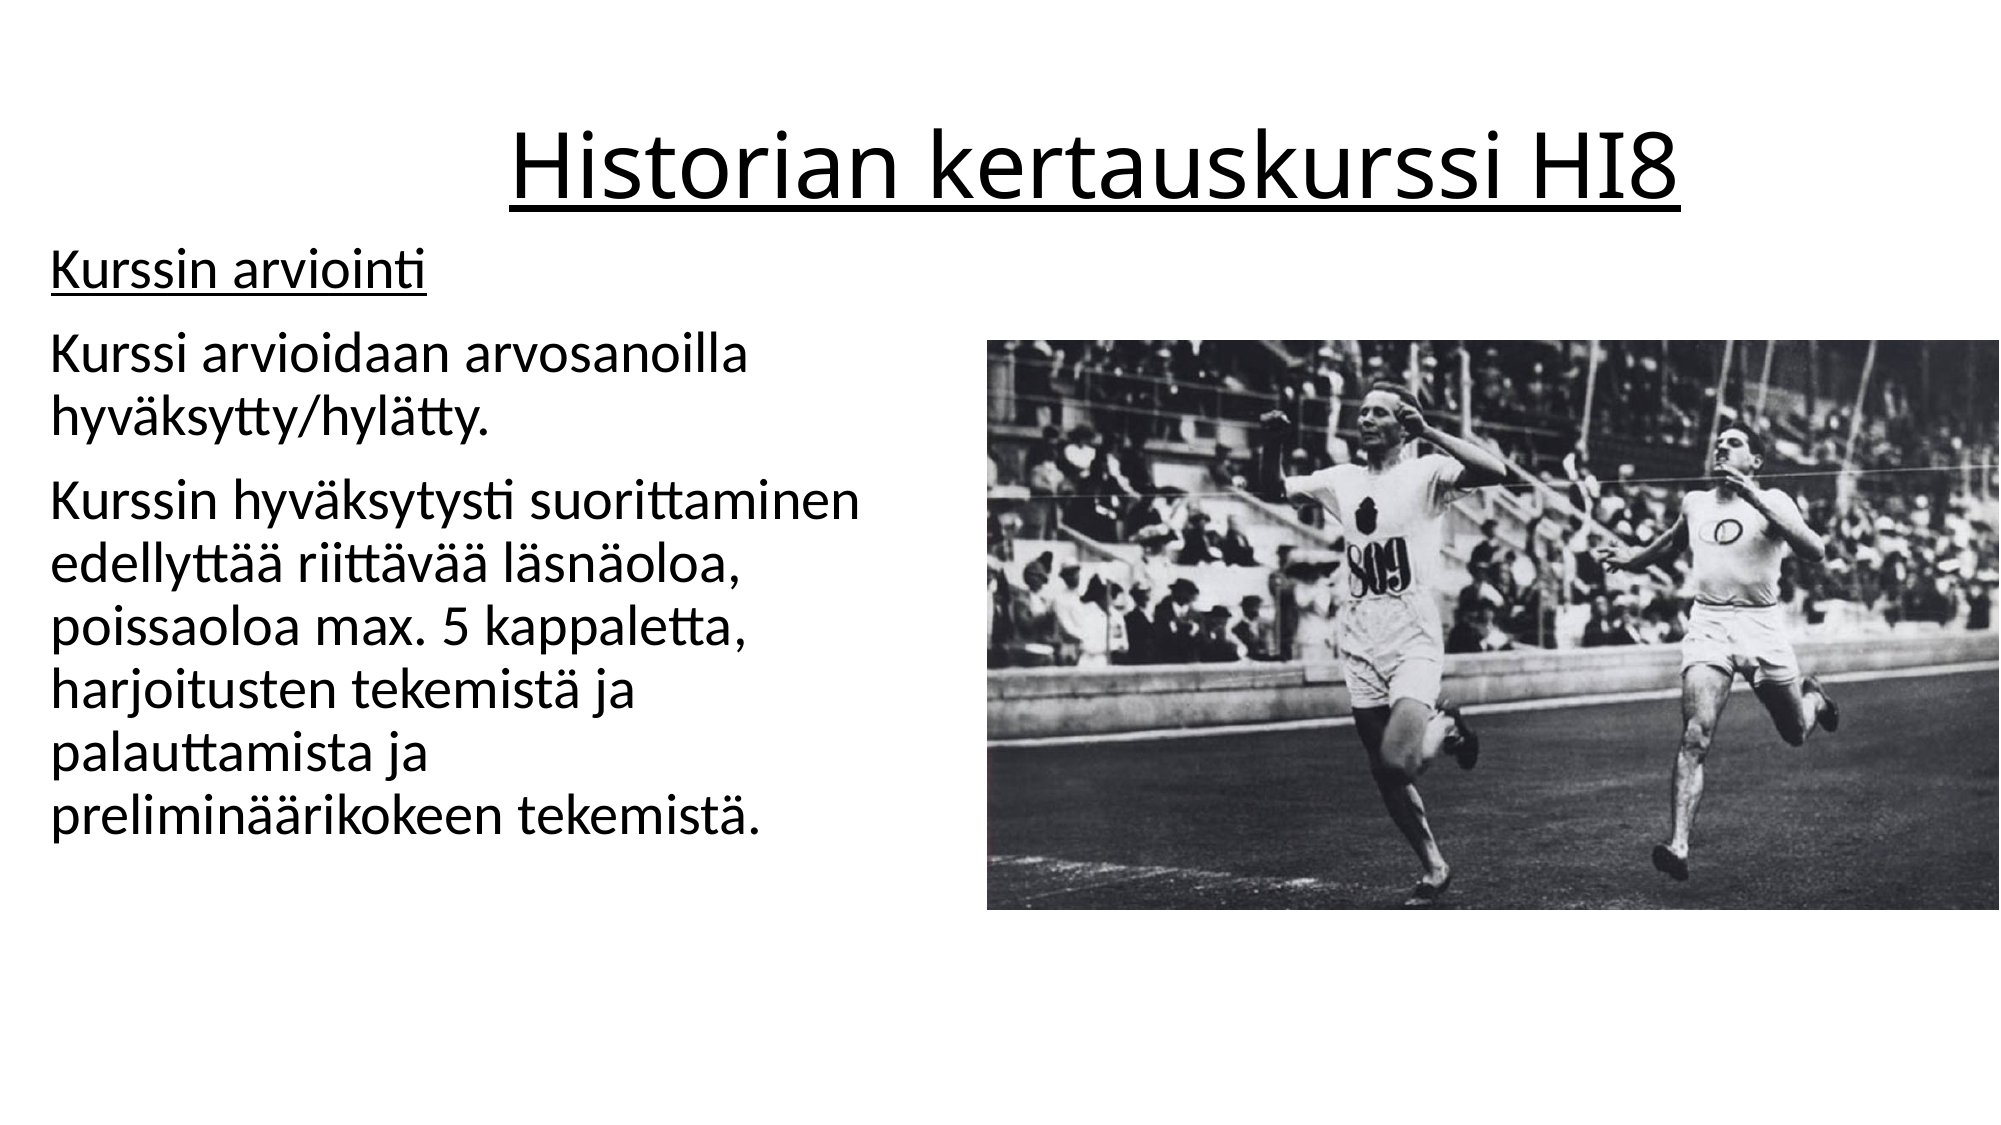

# Historian kertauskurssi HI8
Kurssin arviointi
Kurssi arvioidaan arvosanoilla hyväksytty/hylätty.
Kurssin hyväksytysti suorittaminen edellyttää riittävää läsnäoloa, poissaoloa max. 5 kappaletta, harjoitusten tekemistä ja palauttamista ja preliminäärikokeen tekemistä.